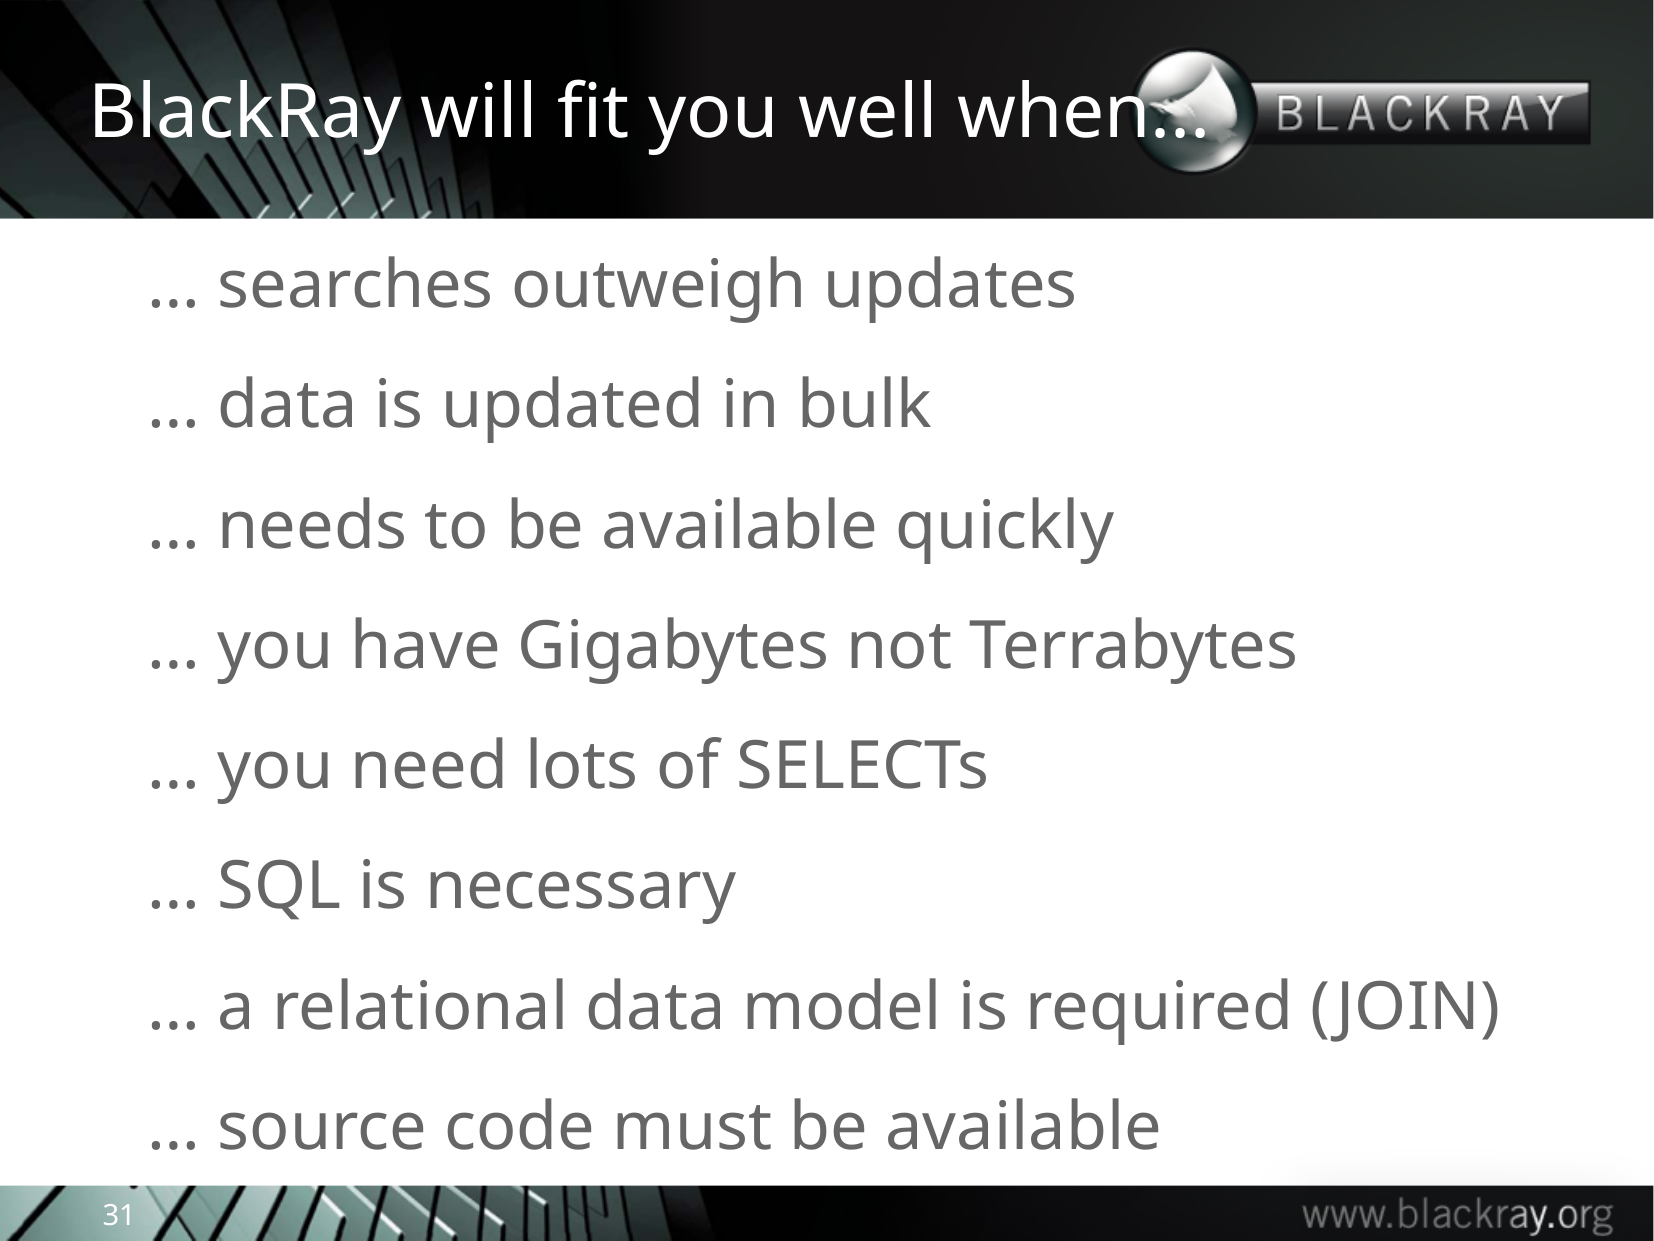

# BlackRay will fit you well when...
… searches outweigh updates
… data is updated in bulk
… needs to be available quickly
… you have Gigabytes not Terrabytes
… you need lots of SELECTs
… SQL is necessary
… a relational data model is required (JOIN)
… source code must be available